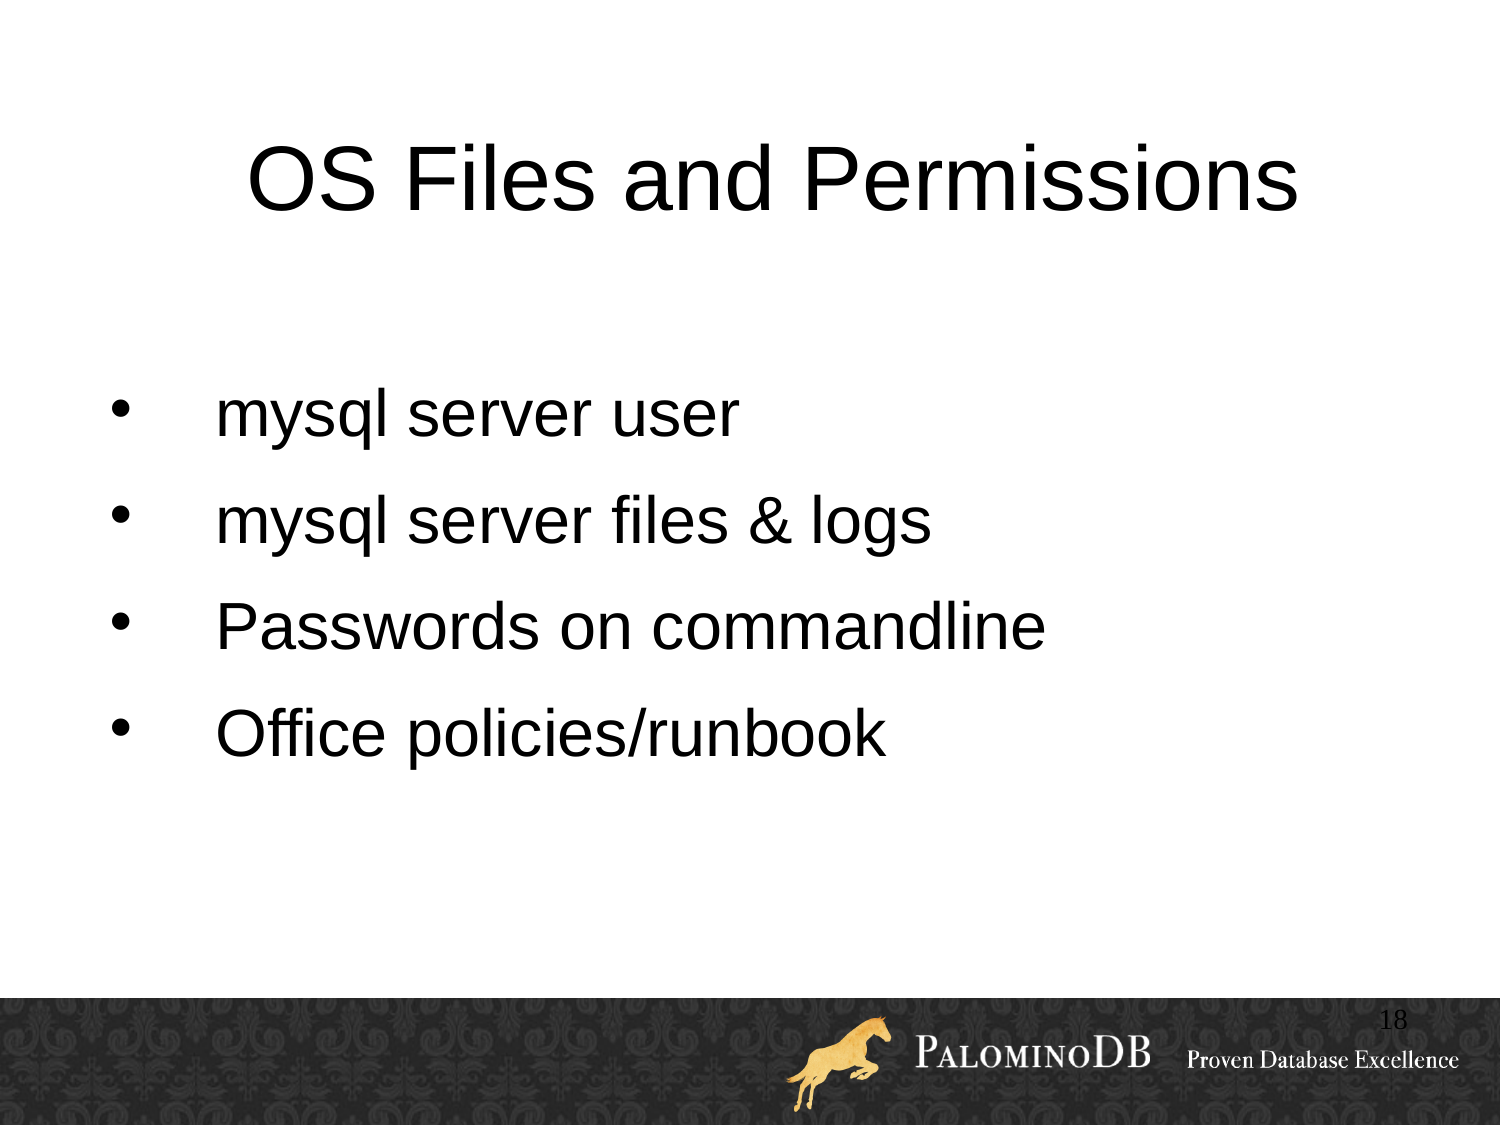

# OS Files and Permissions
mysql server user
mysql server files & logs
Passwords on commandline
Office policies/runbook